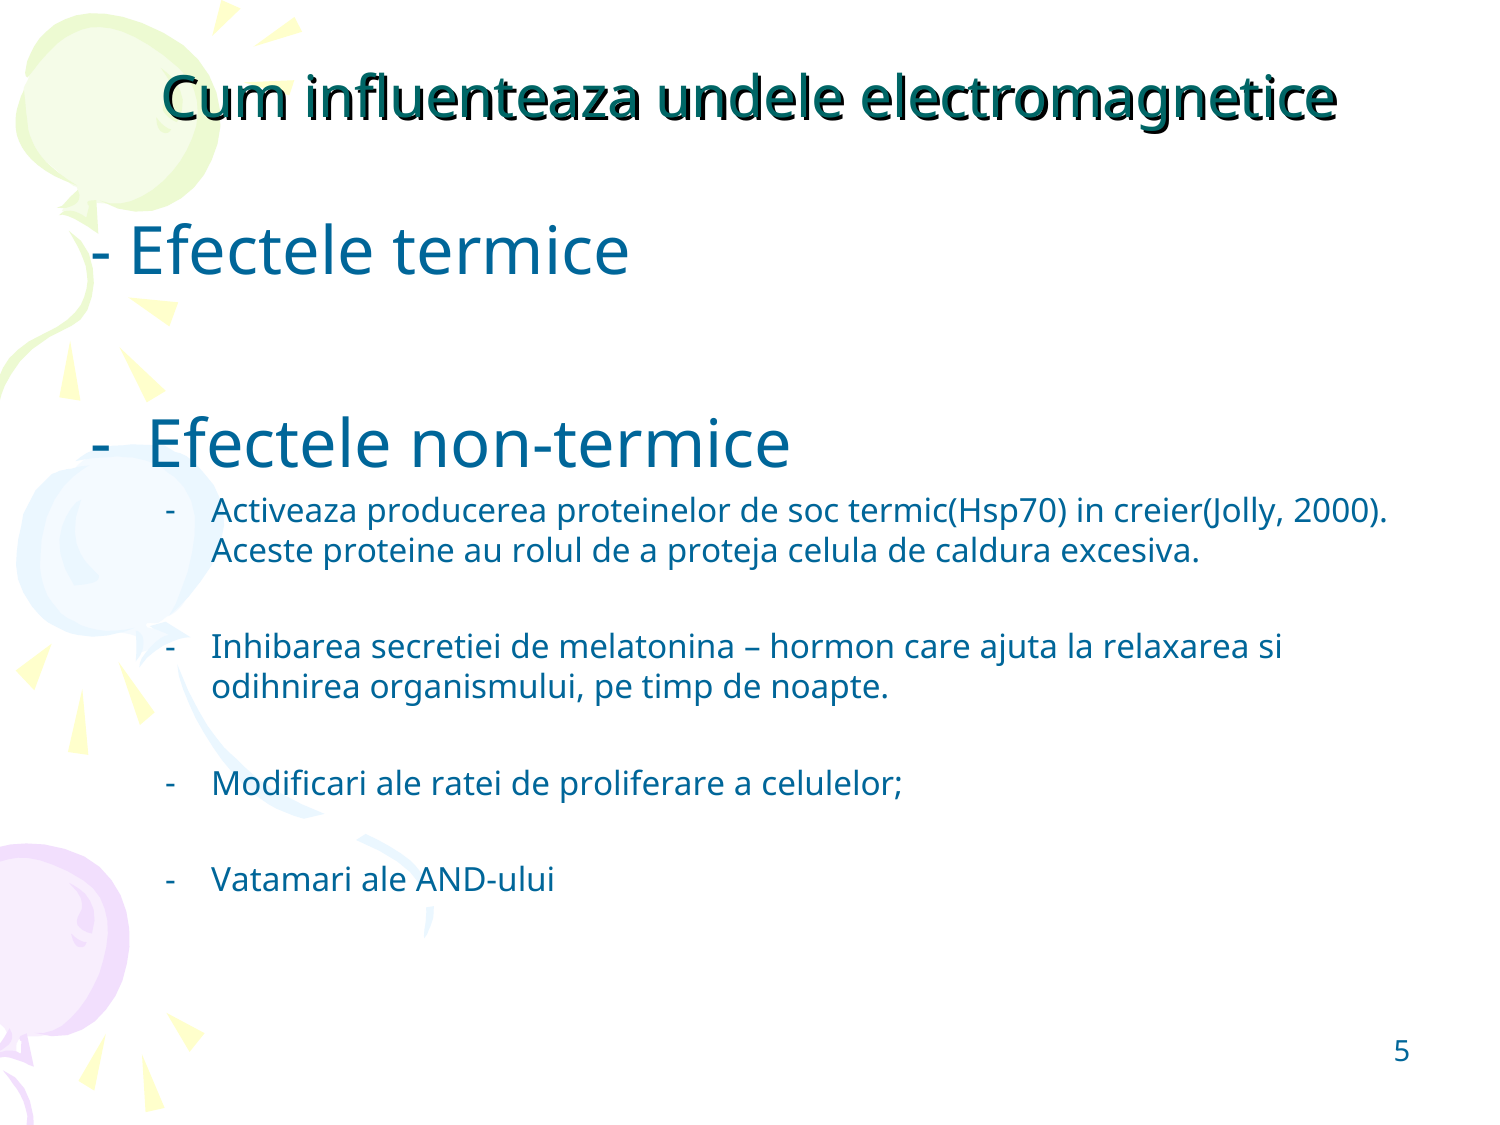

Cum influenteaza undele electromagnetice
- Efectele termice
Efectele non-termice
Activeaza producerea proteinelor de soc termic(Hsp70) in creier(Jolly, 2000). Aceste proteine au rolul de a proteja celula de caldura excesiva.
Inhibarea secretiei de melatonina – hormon care ajuta la relaxarea si odihnirea organismului, pe timp de noapte.
Modificari ale ratei de proliferare a celulelor;
Vatamari ale AND-ului